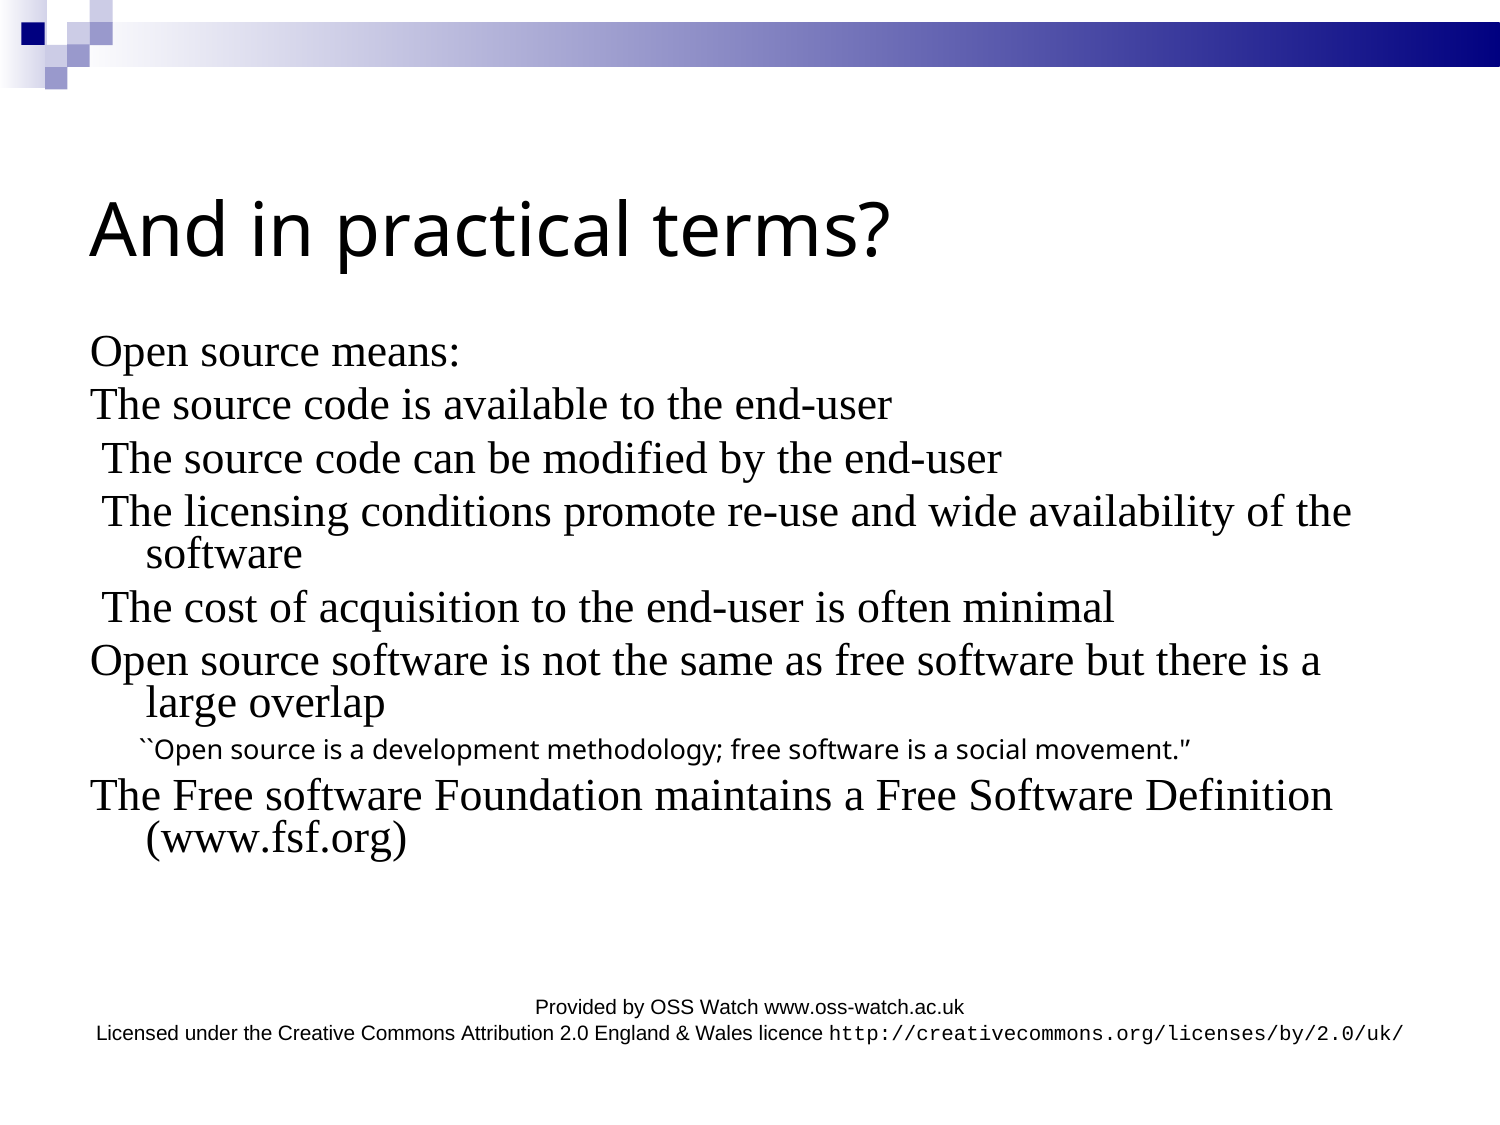

# And in practical terms?
Open source means:
The source code is available to the end-user
 The source code can be modified by the end-user
 The licensing conditions promote re-use and wide availability of the software
 The cost of acquisition to the end-user is often minimal
Open source software is not the same as free software but there is a large overlap
 ``Open source is a development methodology; free software is a social movement.'’
The Free software Foundation maintains a Free Software Definition (www.fsf.org)